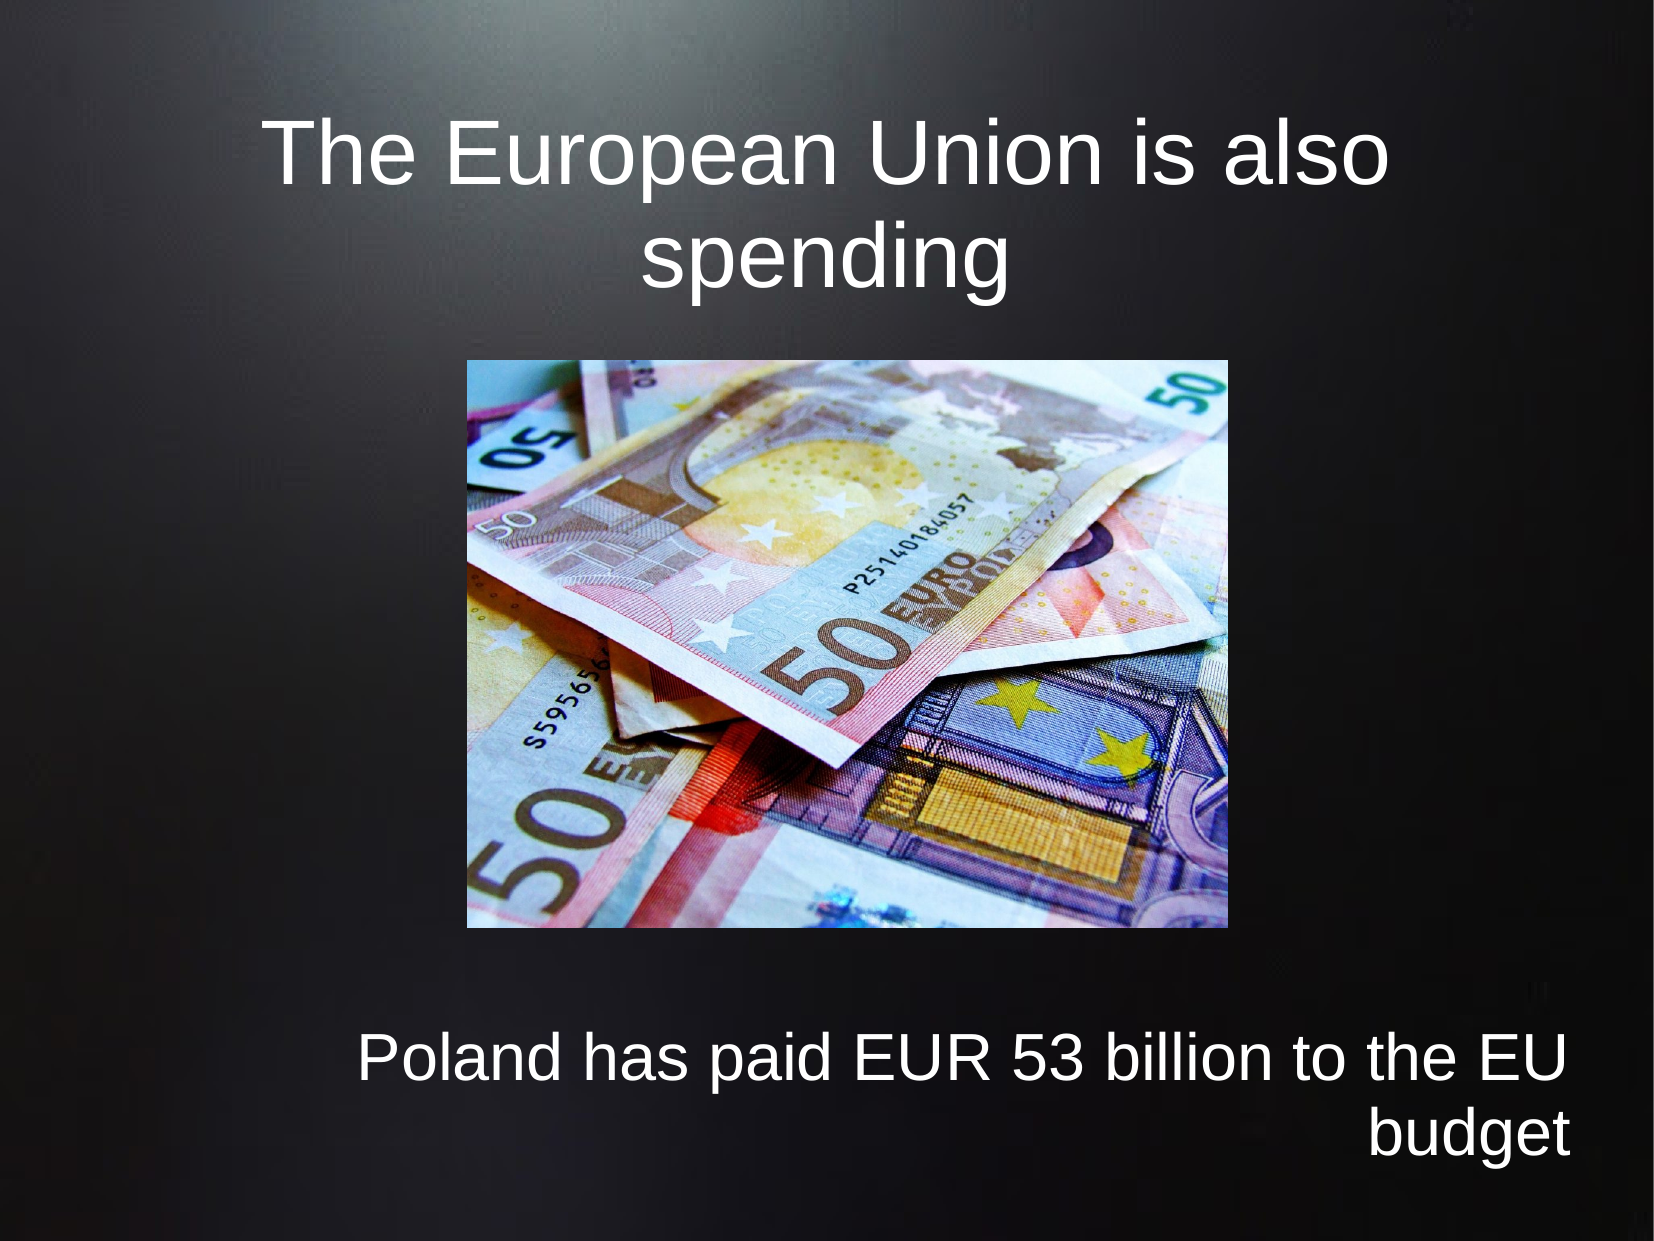

# The European Union is also spending
Poland has paid EUR 53 billion to the EU budget